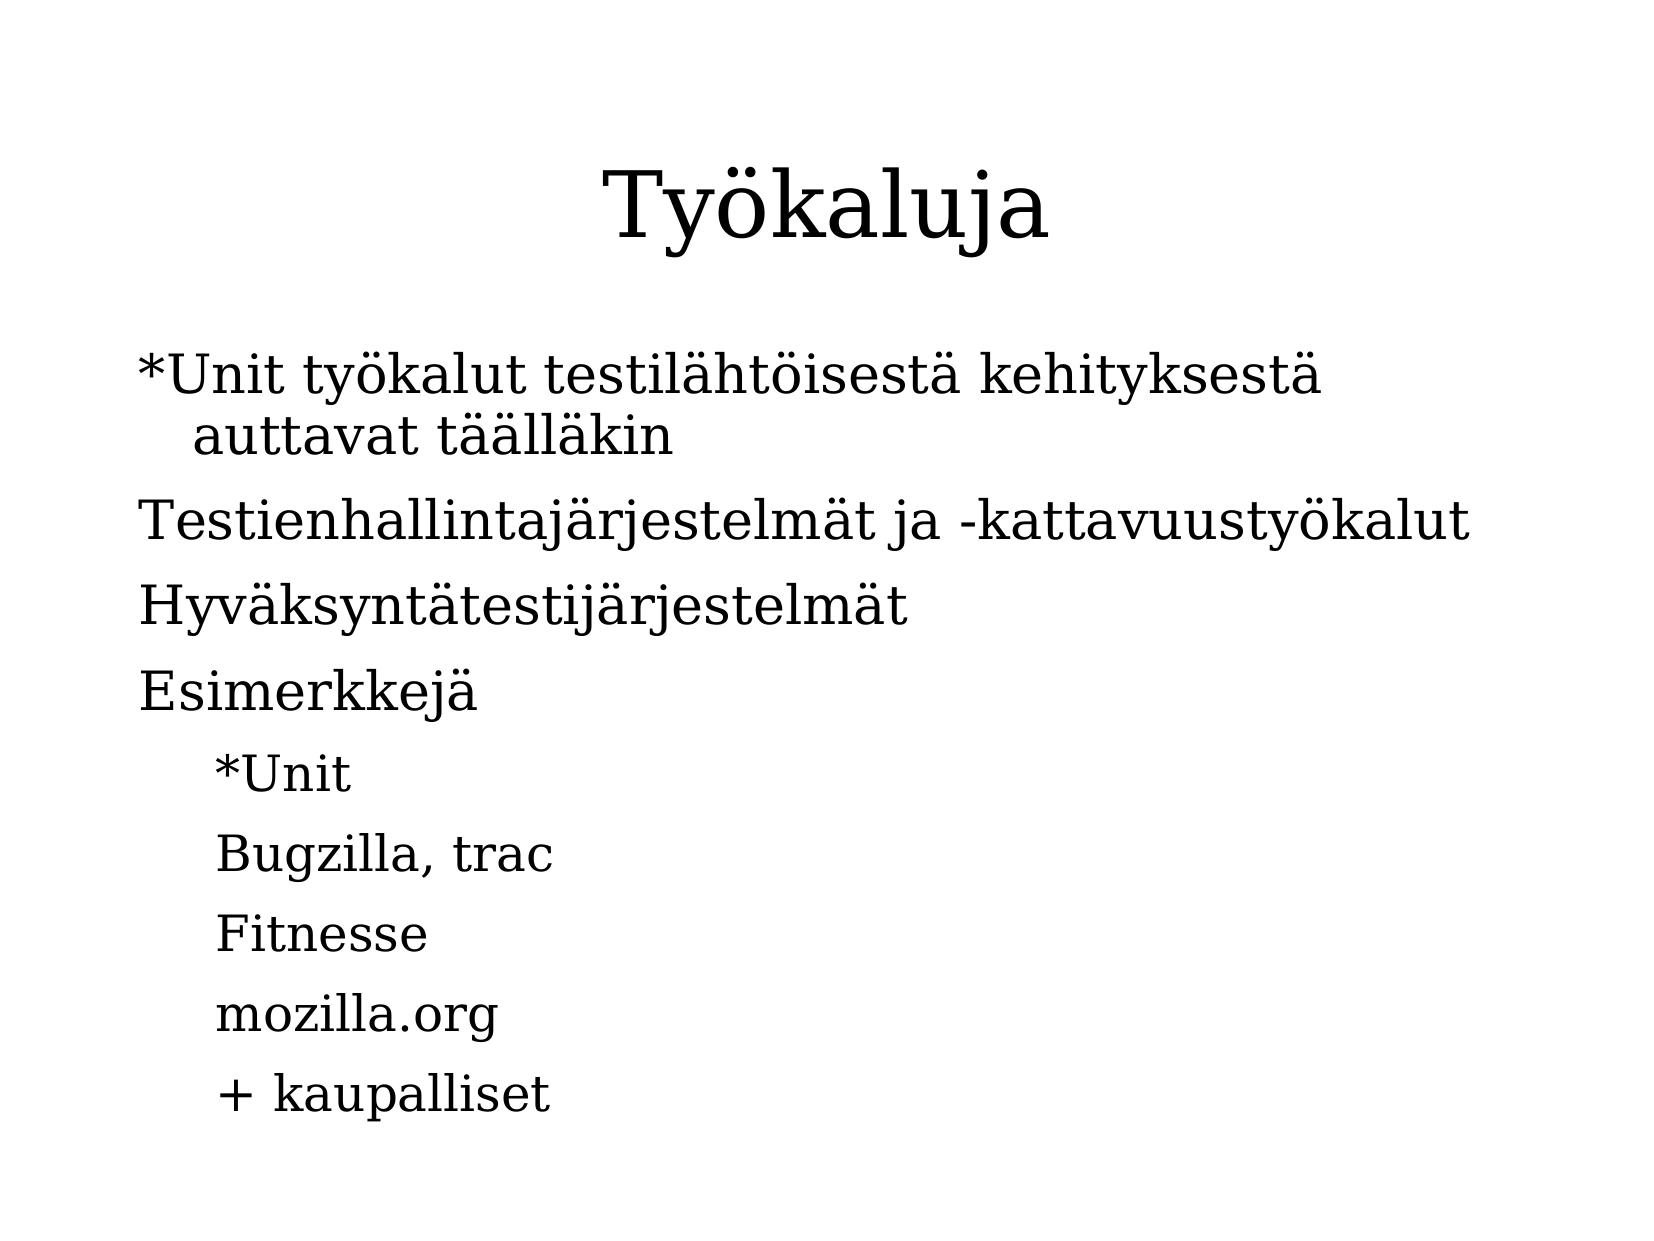

# Työkaluja
*Unit työkalut testilähtöisestä kehityksestä auttavat täälläkin
Testienhallintajärjestelmät ja -kattavuustyökalut
Hyväksyntätestijärjestelmät
Esimerkkejä
*Unit
Bugzilla, trac
Fitnesse
mozilla.org
+ kaupalliset